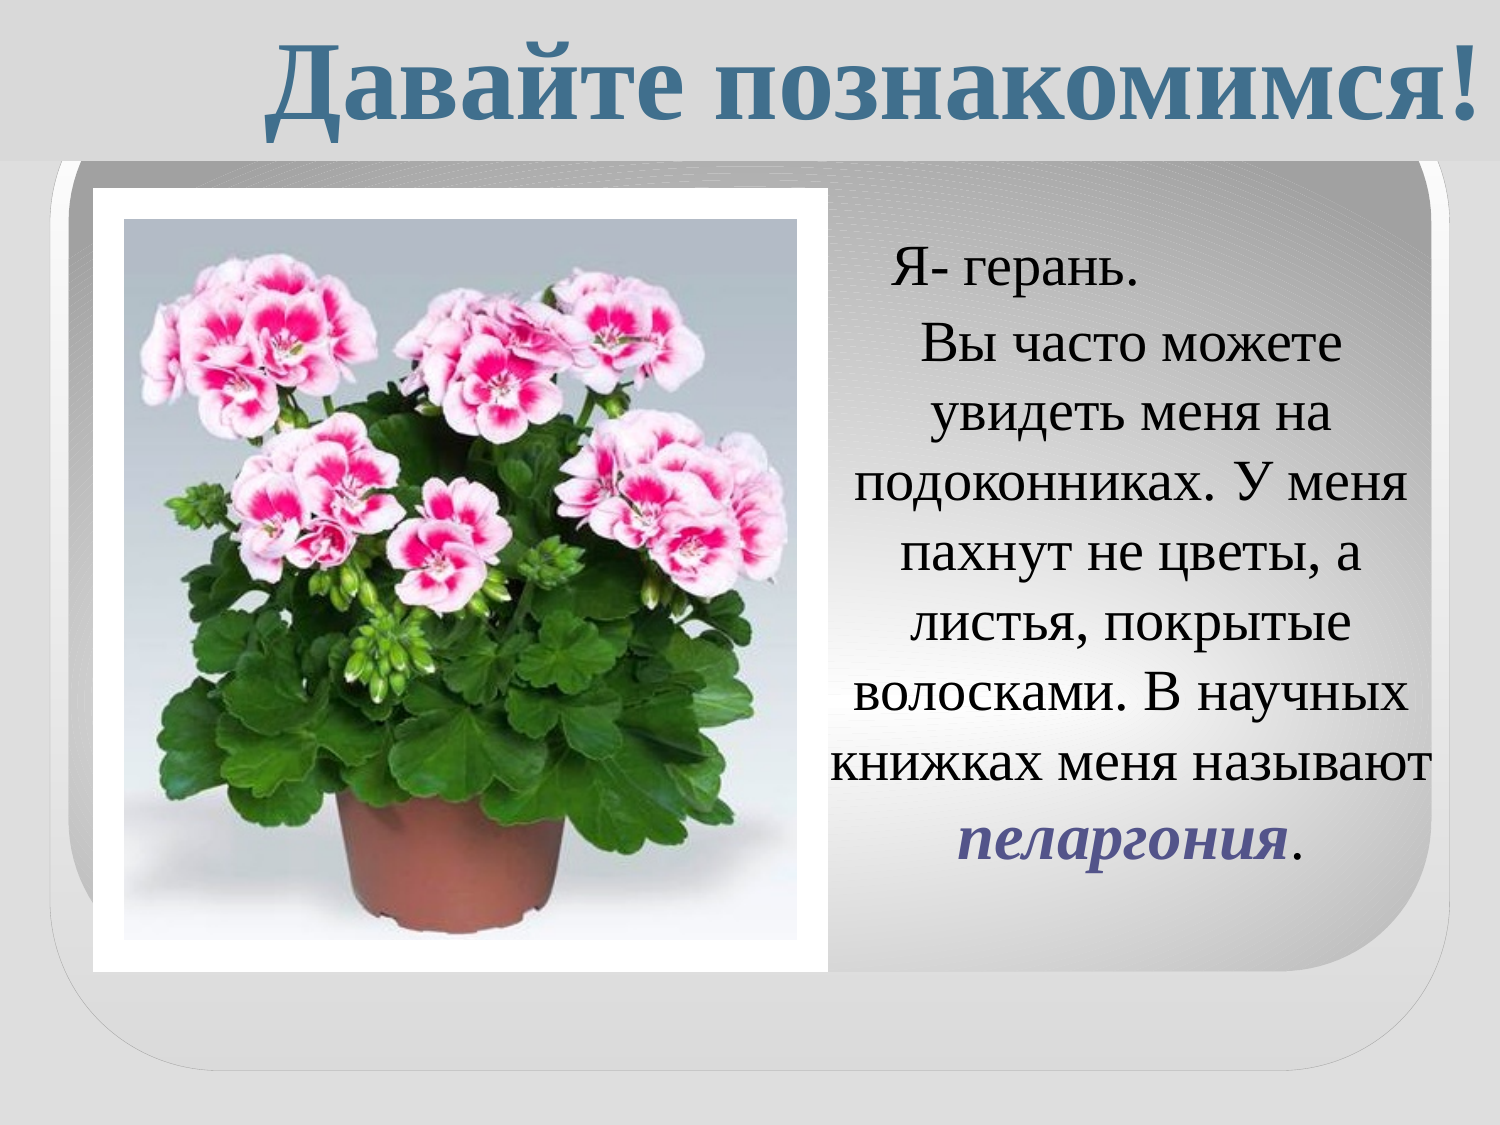

# Давайте познакомимся!
Я- герань.
Вы часто можете увидеть меня на подоконниках. У меня пахнут не цветы, а листья, покрытые волосками. В научных книжках меня называют пеларгония.